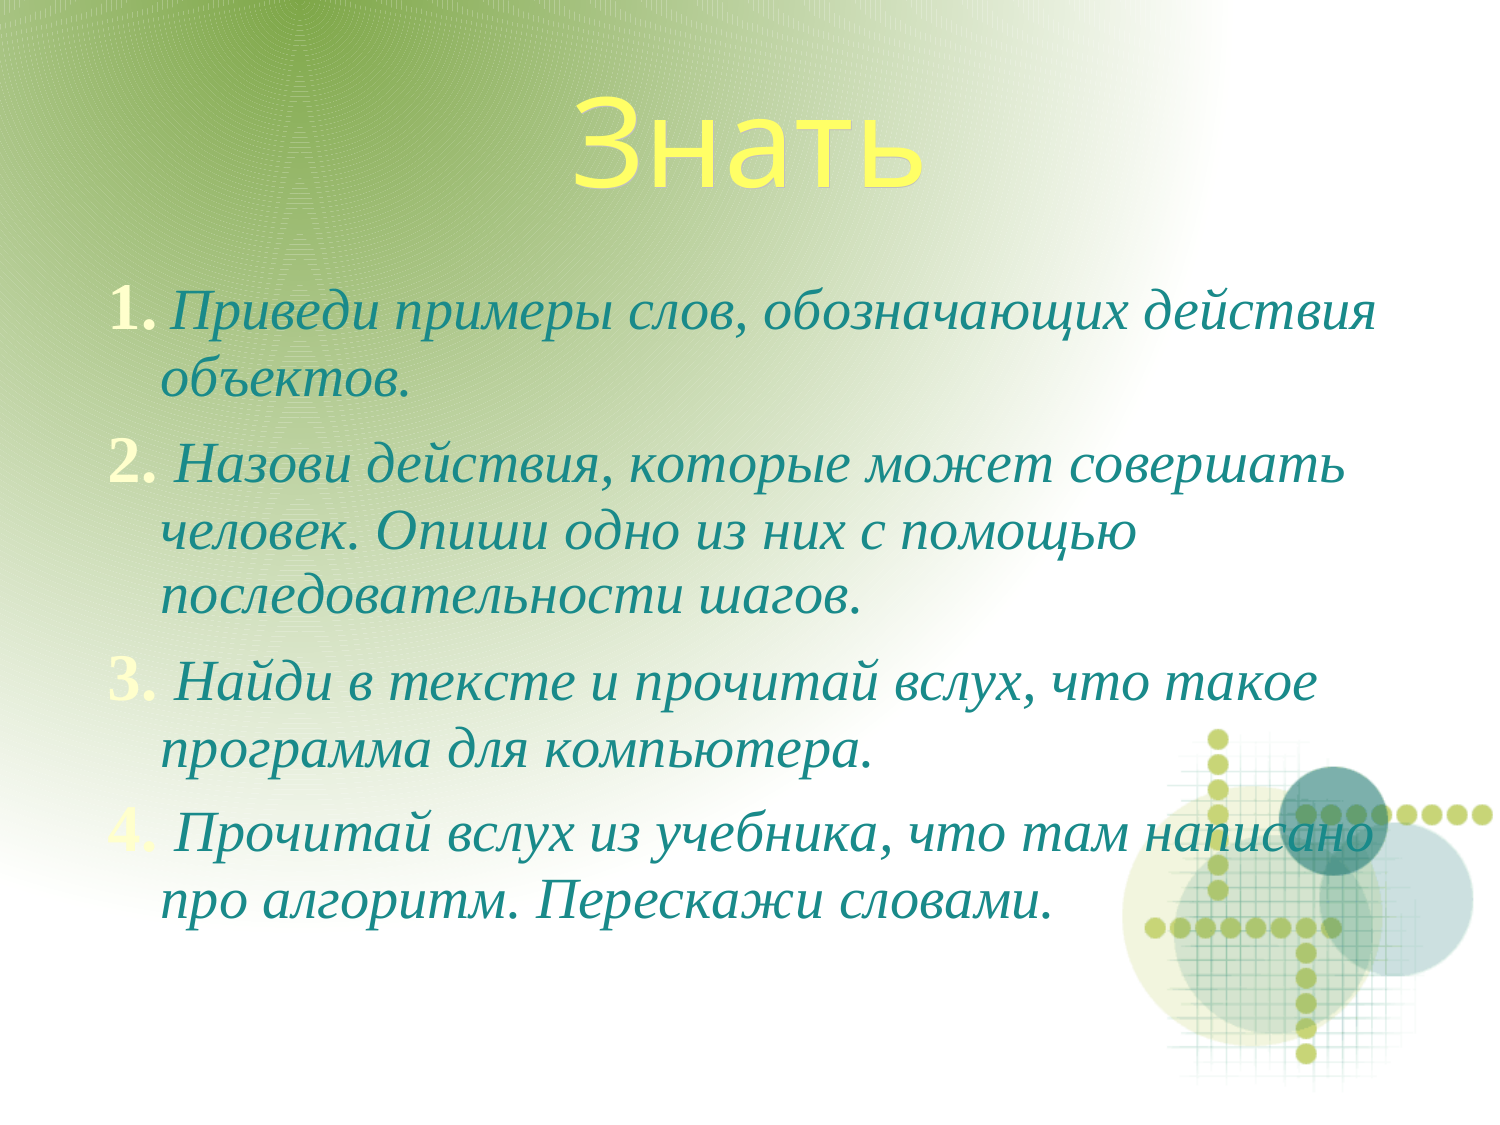

# Знать
1. Приведи примеры слов, обозначающих действия объектов.
2. Назови действия, которые может совершать человек. Опиши одно из них с помощью последовательности шагов.
3. Найди в тексте и прочитай вслух, что такое программа для компьютера.
4. Прочитай вслух из учебника, что там написано про алгоритм. Перескажи словами.